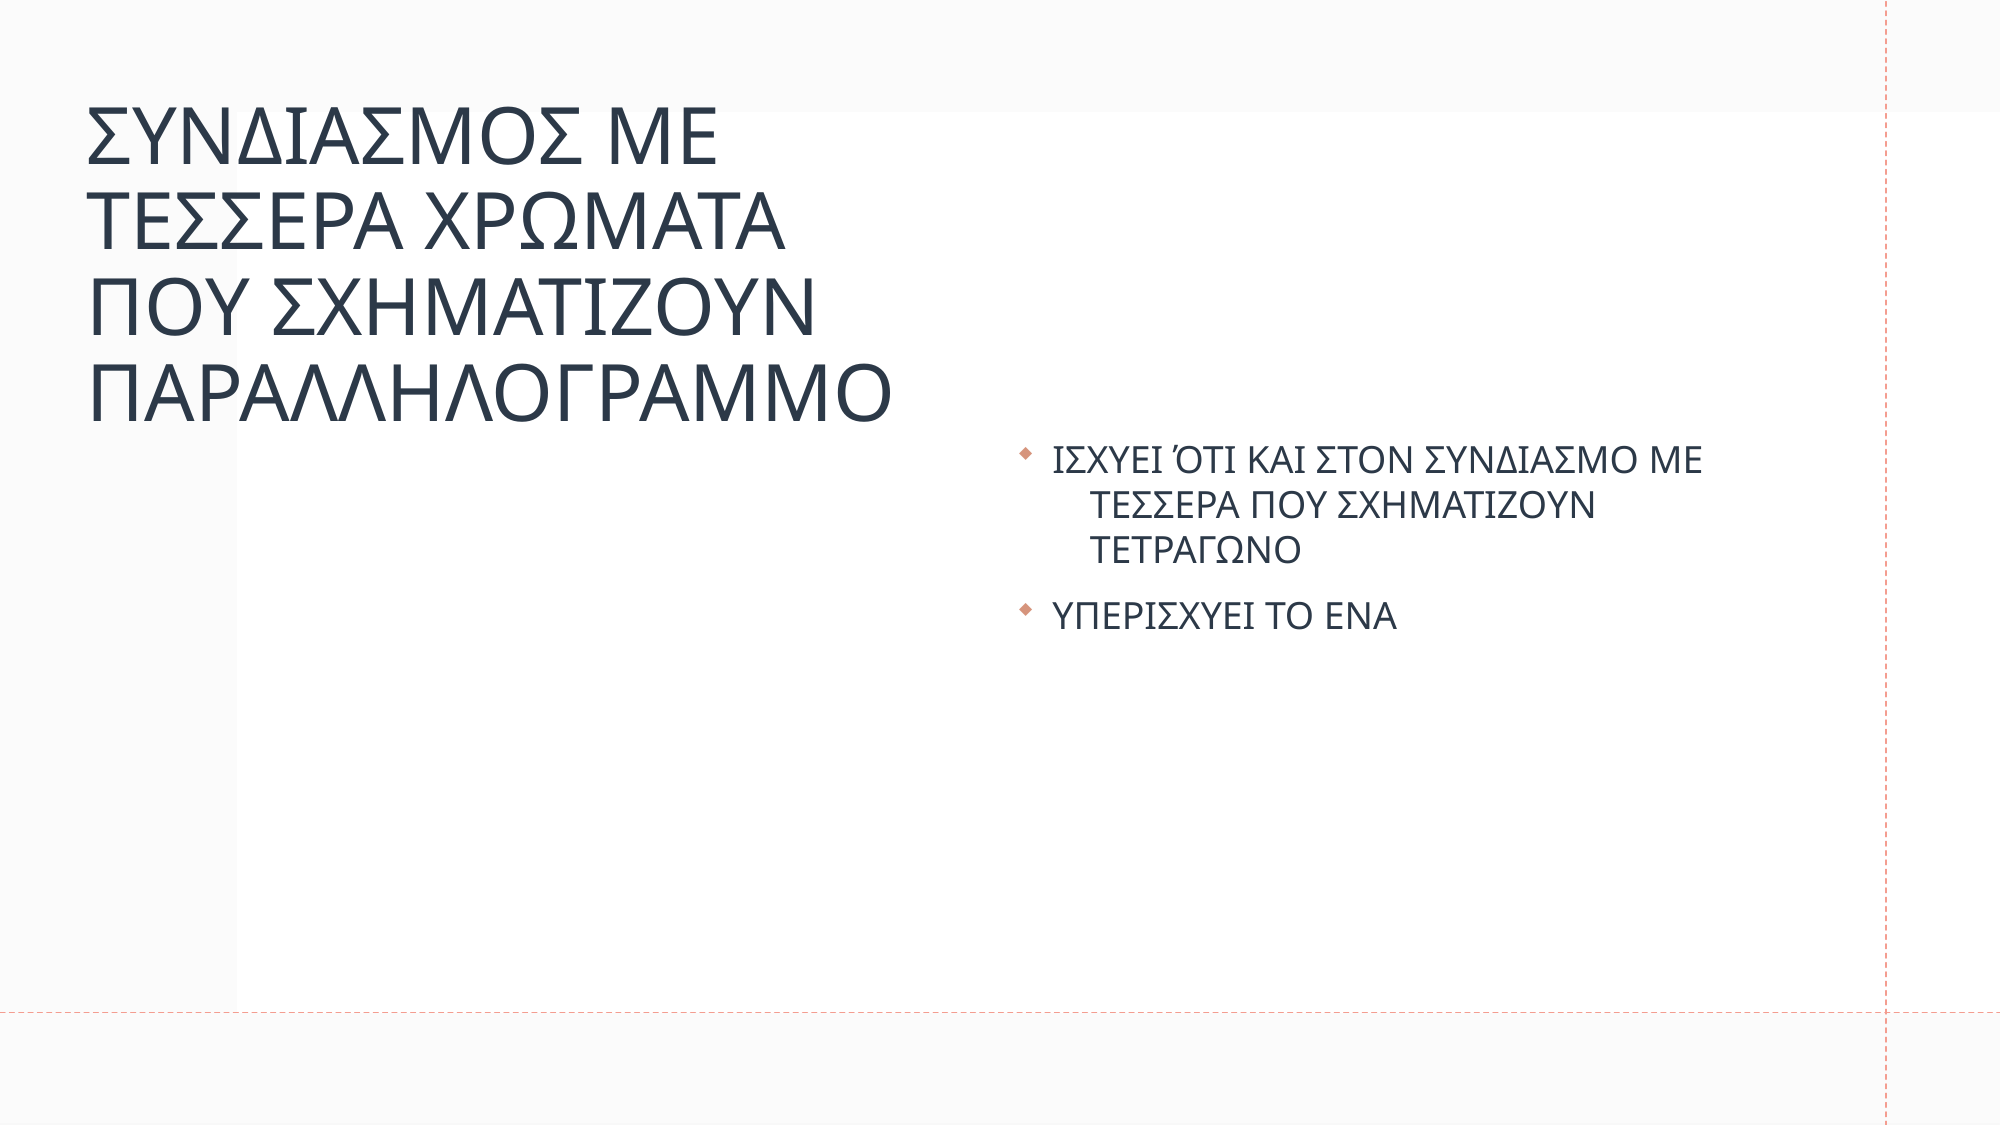

# ΣΥΝΔΙΑΣΜΟΣ ΜΕ ΤΕΣΣΕΡΑ ΧΡΩΜΑΤΑ ΠΟΥ ΣΧΗΜΑΤΙΖΟΥΝ ΠΑΡΑΛΛΗΛΟΓΡΑΜΜΟ
ΙΣΧΥΕΙ ΌΤΙ ΚΑΙ ΣΤΟΝ ΣΥΝΔΙΑΣΜΟ ΜΕ ΤΕΣΣΕΡΑ ΠΟΥ ΣΧΗΜΑΤΙΖΟΥΝ ΤΕΤΡΑΓΩΝΟ
ΥΠΕΡΙΣΧΥΕΙ ΤΟ ΕΝΑ